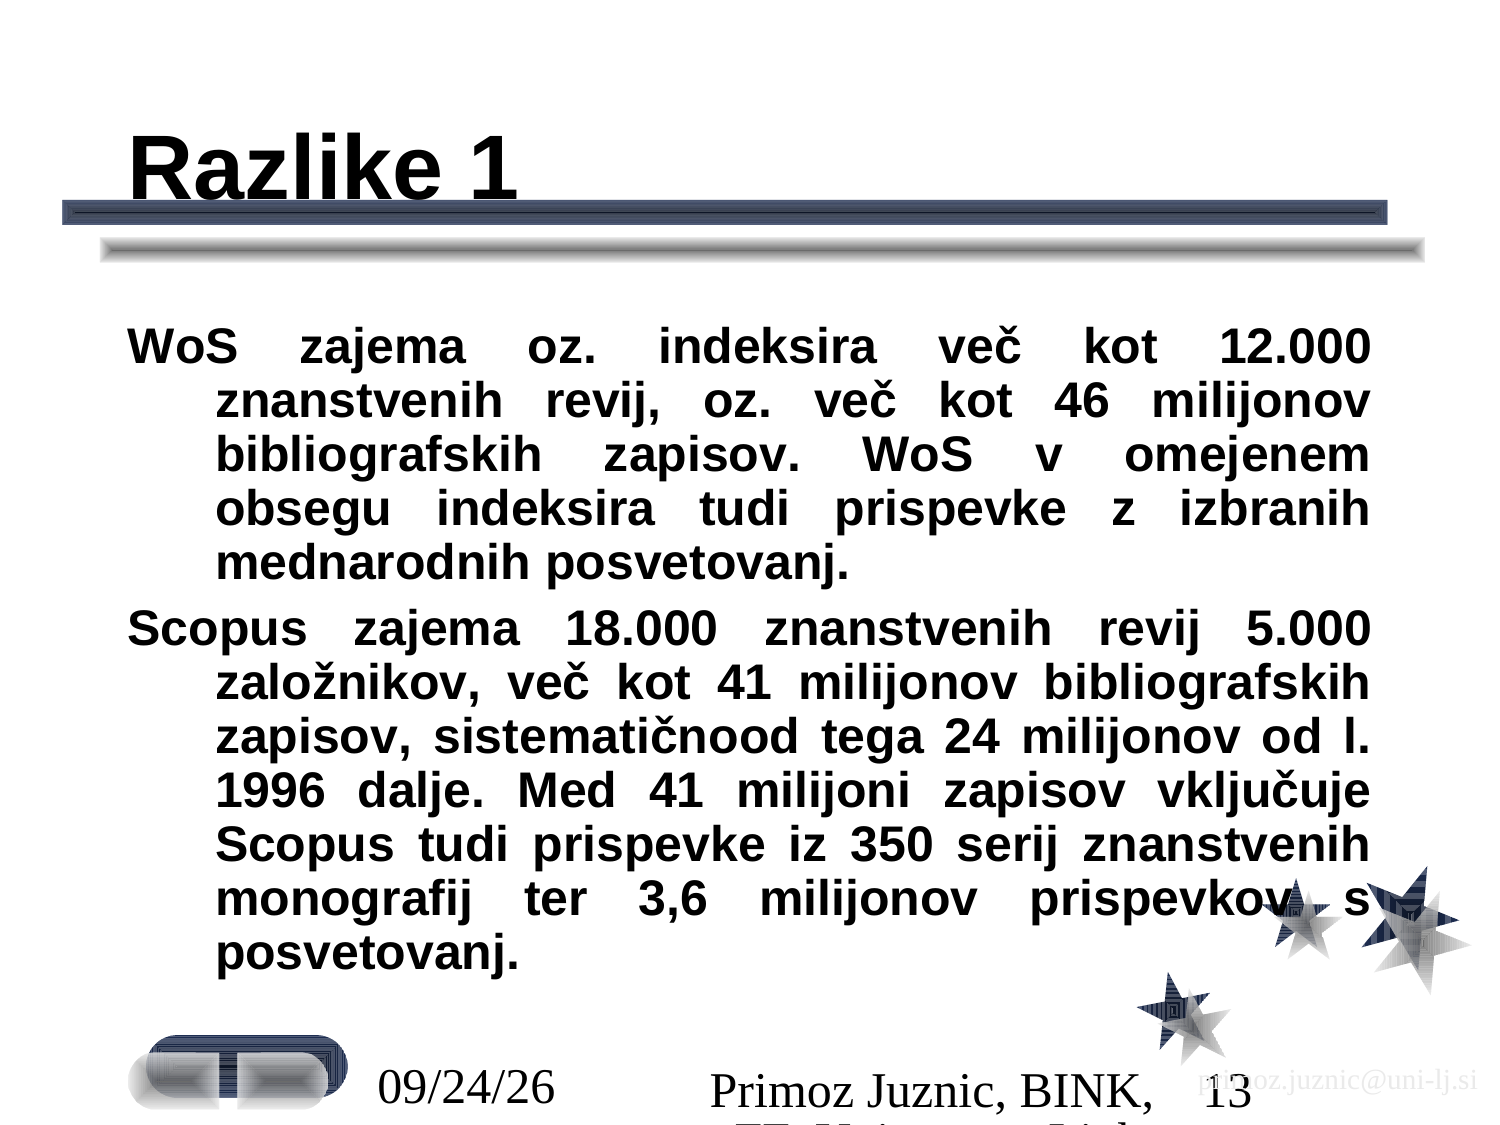

# Razlike 1
WoS zajema oz. indeksira več kot 12.000 znanstvenih revij, oz. več kot 46 milijonov bibliografskih zapisov. WoS v omejenem obsegu indeksira tudi prispevke z izbranih mednarodnih posvetovanj.
Scopus zajema 18.000 znanstvenih revij 5.000 založnikov, več kot 41 milijonov bibliografskih zapisov, sistematičnood tega 24 milijonov od l. 1996 dalje. Med 41 milijoni zapisov vključuje Scopus tudi prispevke iz 350 serij znanstvenih monografij ter 3,6 milijonov prispevkov s posvetovanj.
Primoz Juznic, BINK, FF, Univerza v Ljubljani
13